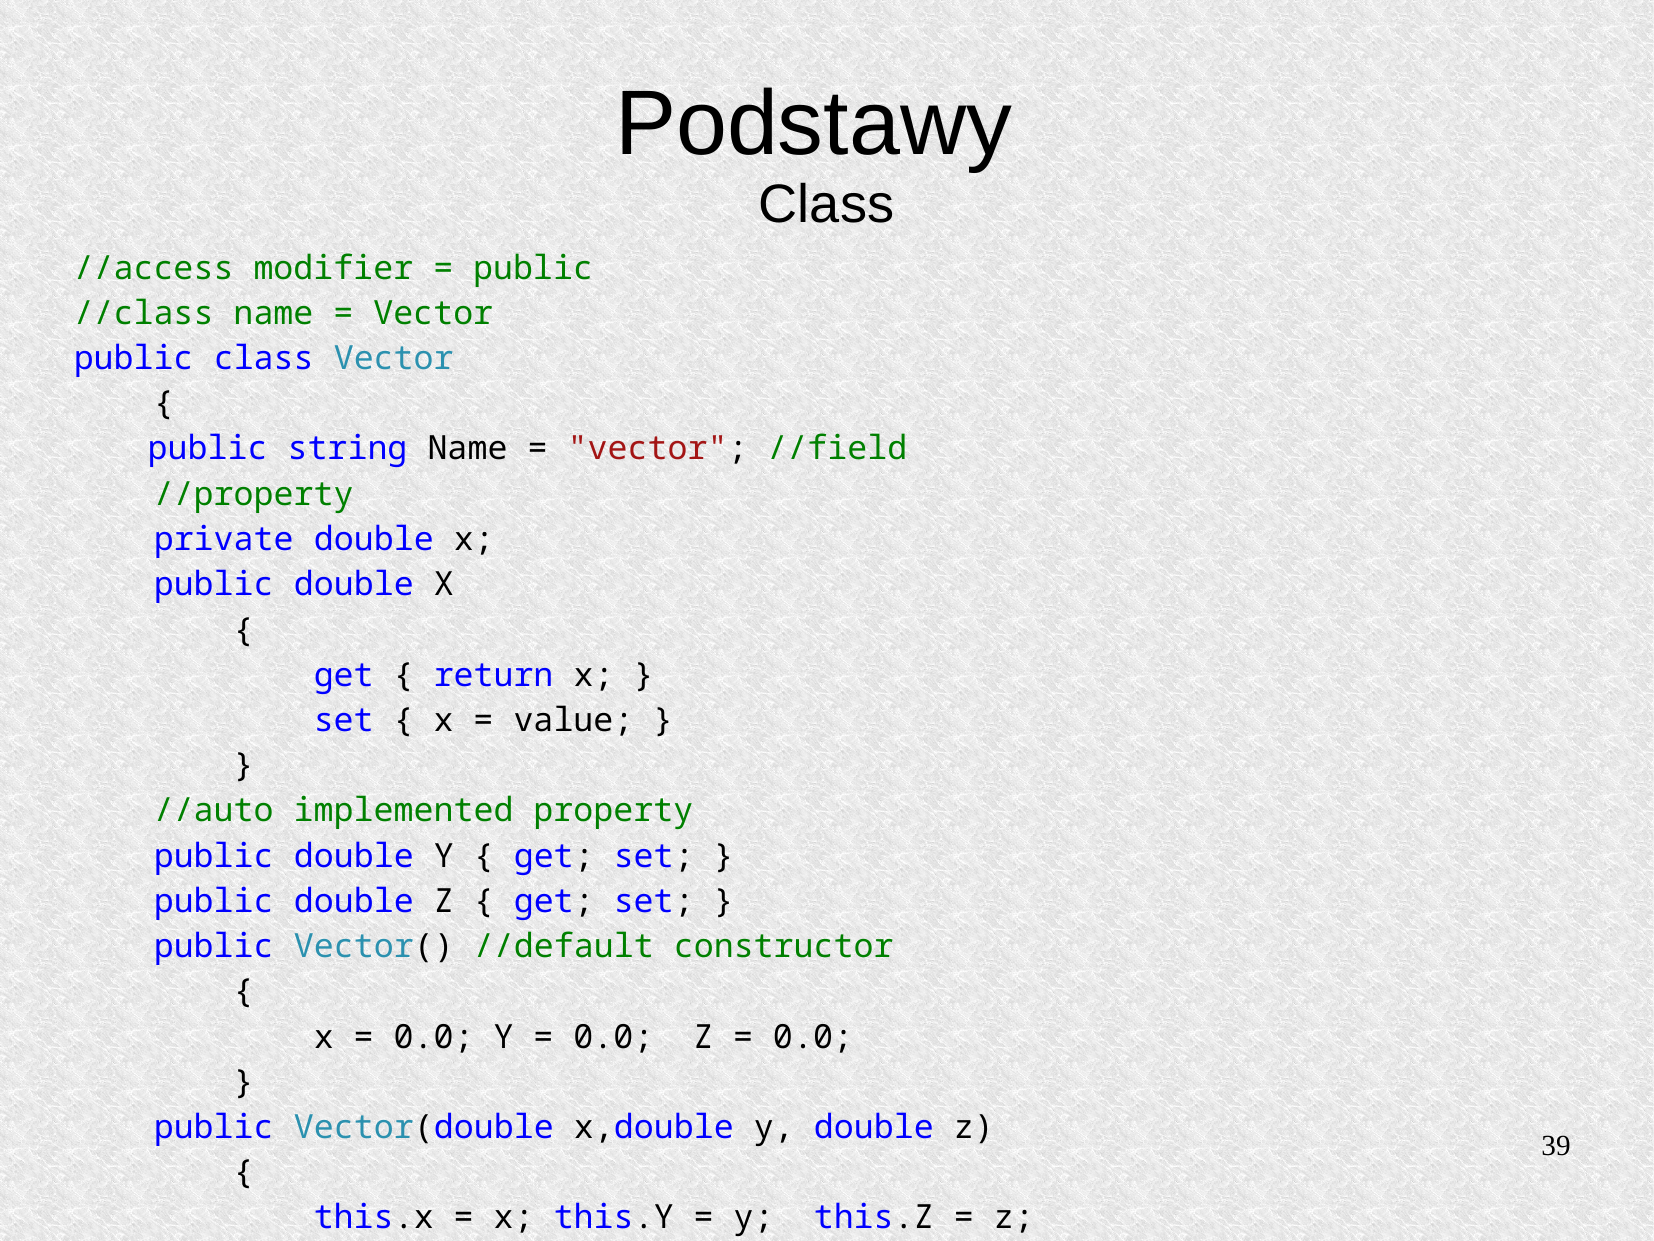

# Podstawy Class
//access modifier = public
//class name = Vector
public class Vector
 {
	public string Name = "vector"; //field
 //property
 private double x;
 public double X
 {
 get { return x; }
 set { x = value; }
 }
 //auto implemented property
 public double Y { get; set; }
 public double Z { get; set; }
 public Vector() //default constructor
 {
 x = 0.0; Y = 0.0; Z = 0.0;
 }
 public Vector(double x,double y, double z)
 {
 this.x = x; this.Y = y; this.Z = z;
 }
 public void Print() //method/function
 {
 Console.WriteLine($"[{x},{Y},{Z}]");
 }
}
39